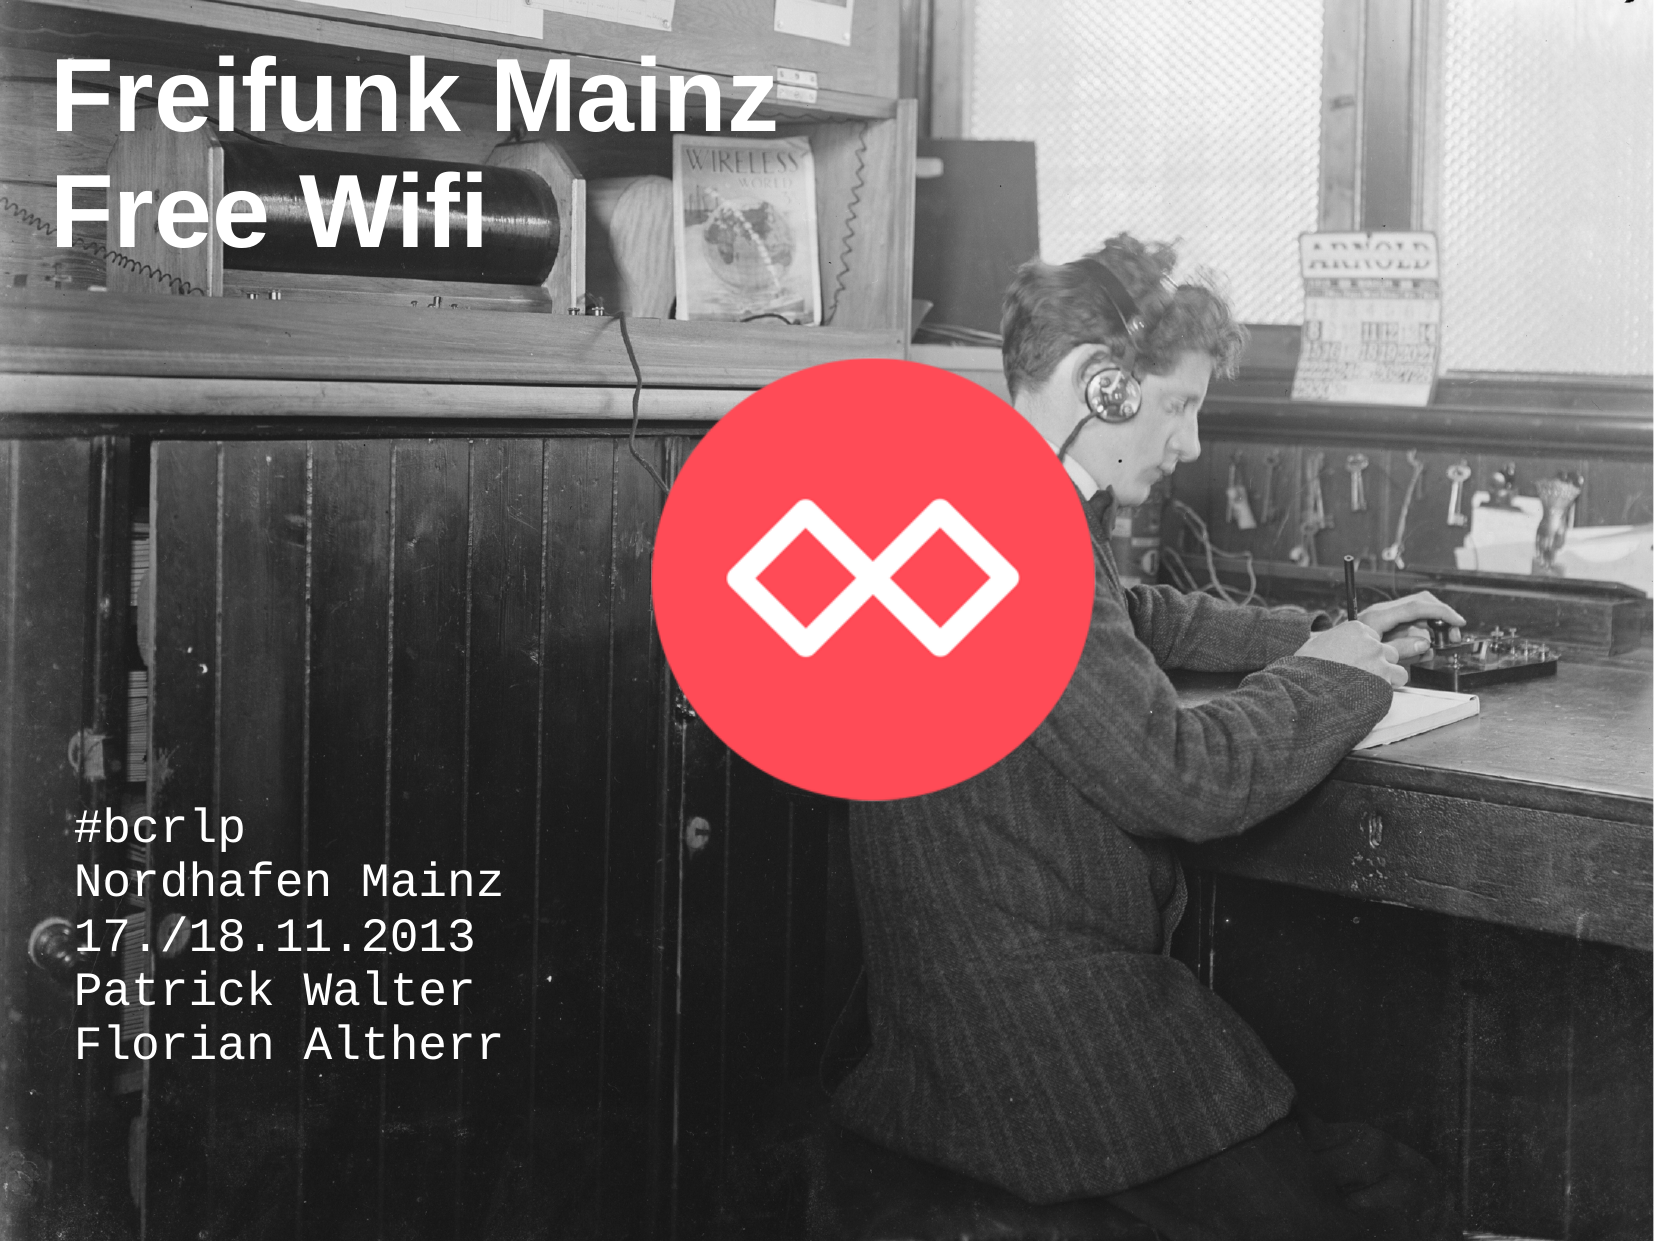

f
Freifunk Mainz
Free Wifi
#bcrlp
Nordhafen Mainz
17./18.11.2013
Patrick Walter
Florian Altherr